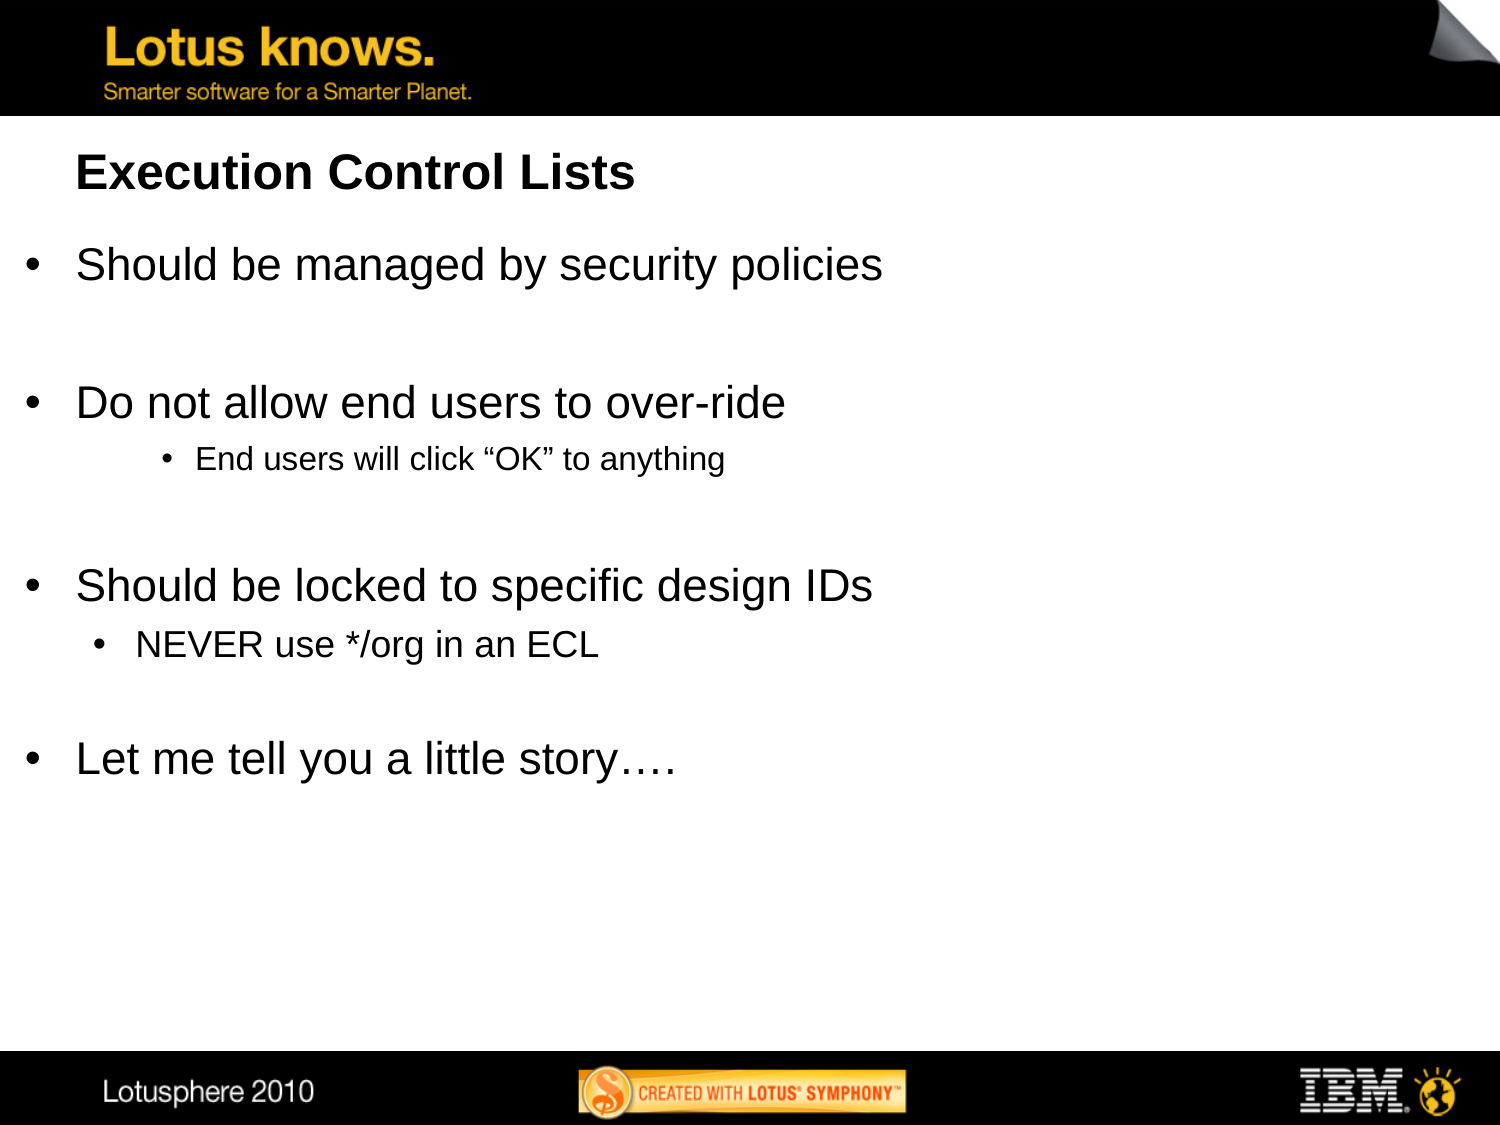

# Execution Control Lists
Should be managed by security policies
Do not allow end users to over-ride
End users will click “OK” to anything
Should be locked to specific design IDs
NEVER use */org in an ECL
Let me tell you a little story….